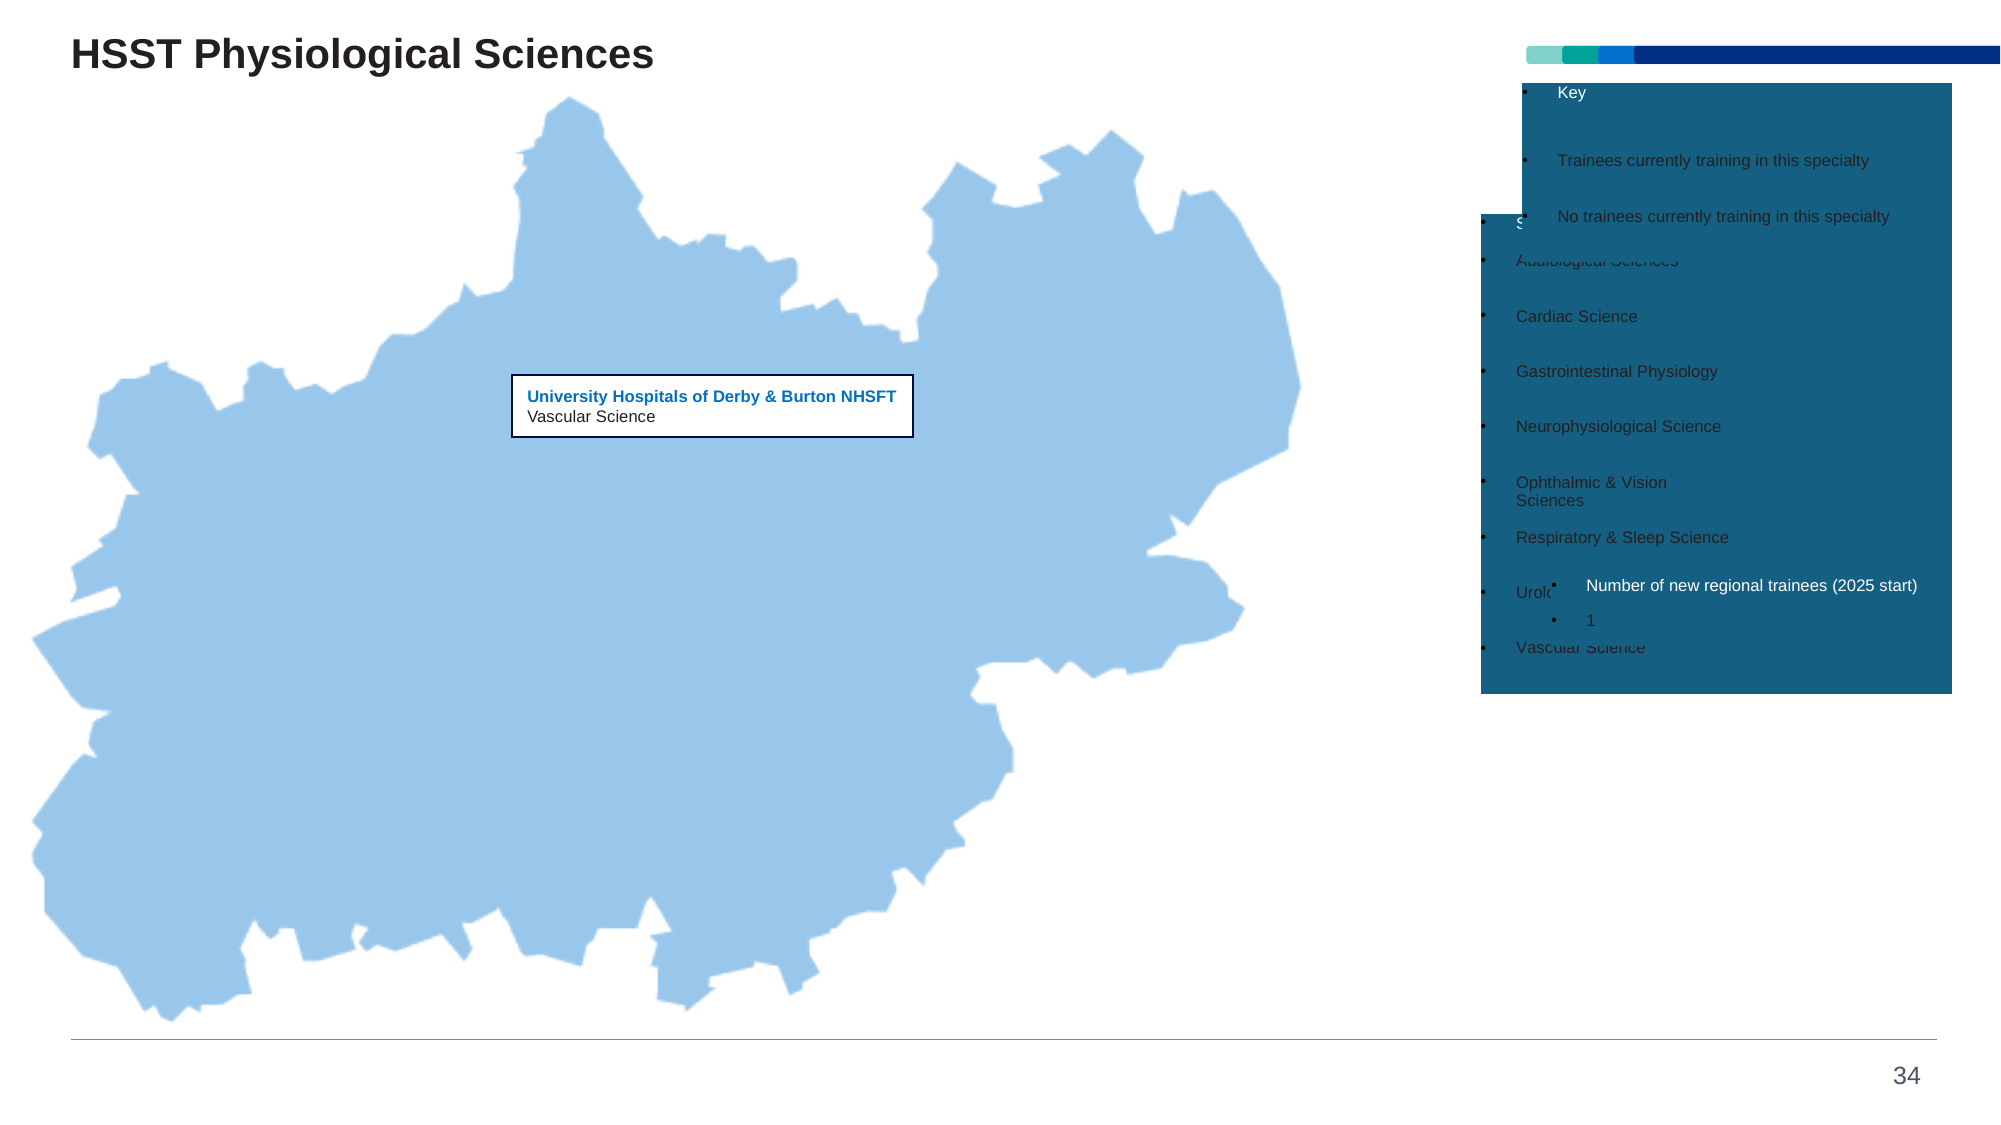

# HSST Physiological Sciences
| Key | |
| --- | --- |
| Trainees currently training in this specialty | |
| No trainees currently training in this specialty | |
| Specialty | West Midlands | East Midlands |
| --- | --- | --- |
| Audiological Sciences | | |
| Cardiac Science | | |
| Gastrointestinal Physiology | | |
| Neurophysiological Science | | |
| Ophthalmic & Vision Sciences | | |
| Respiratory & Sleep Science | | |
| Urological Science | | |
| Vascular Science | | |
University Hospitals of Derby & Burton NHSFT
Vascular Science
| Number of new regional trainees (2025 start) |
| --- |
| 1 |